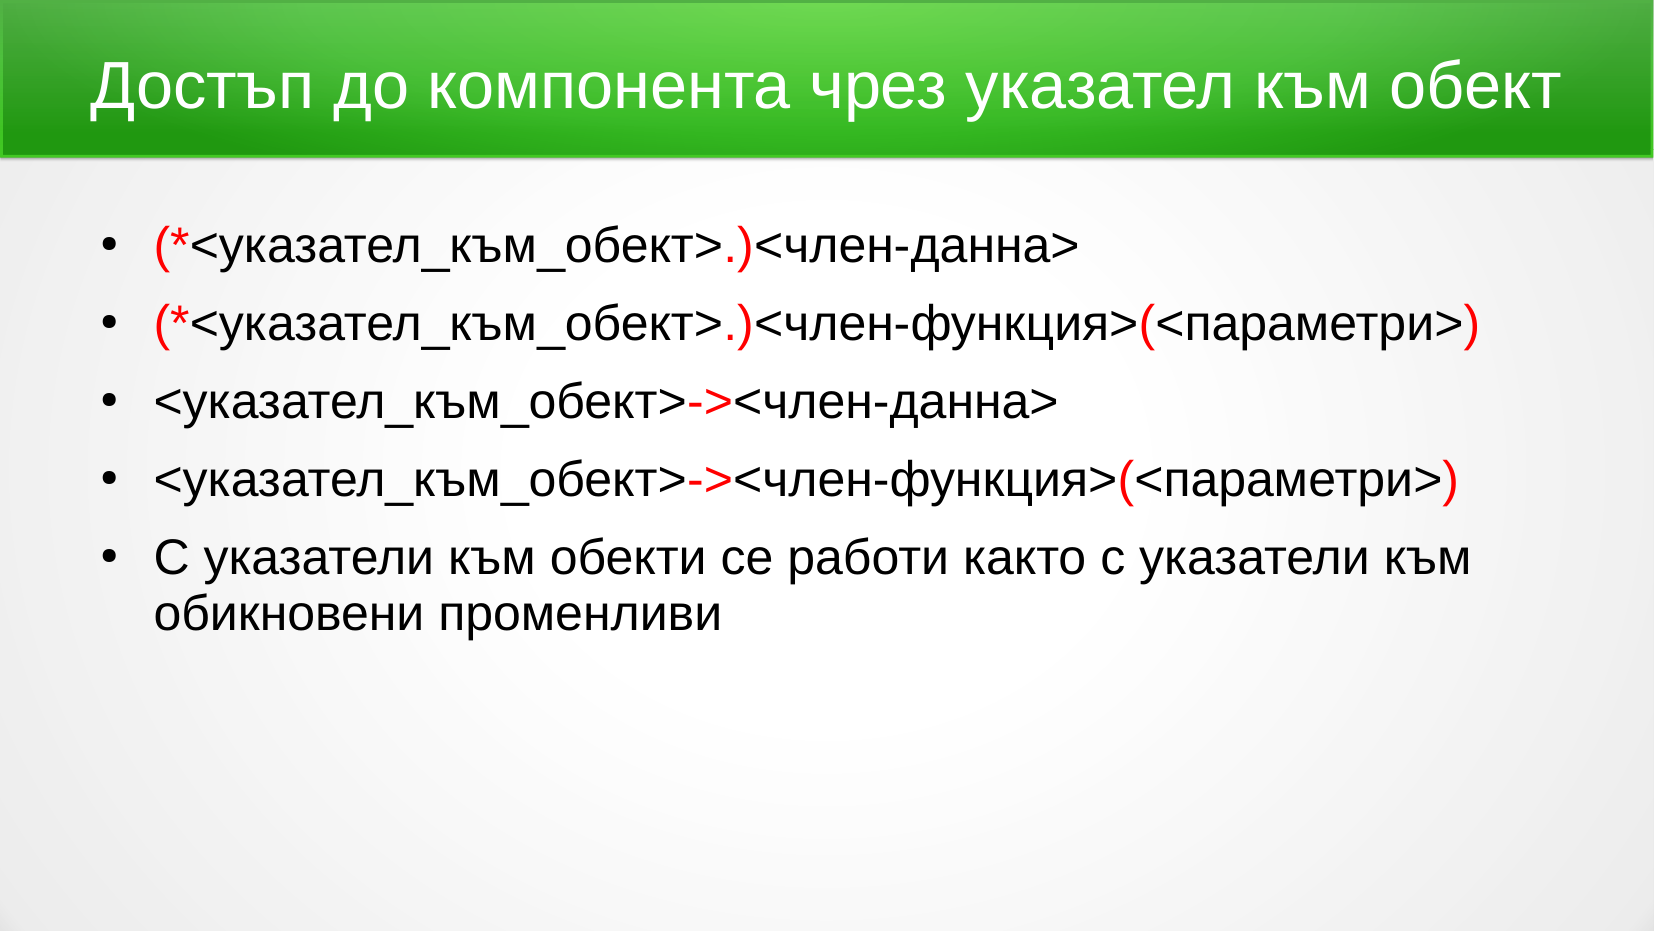

# Достъп до компонента чрез указател към обект
(*<указател_към_обект>.)<член-данна>
(*<указател_към_обект>.)<член-функция>(<параметри>)
<указател_към_обект>-><член-данна>
<указател_към_обект>-><член-функция>(<параметри>)
С указатели към обекти се работи както с указатели към обикновени променливи